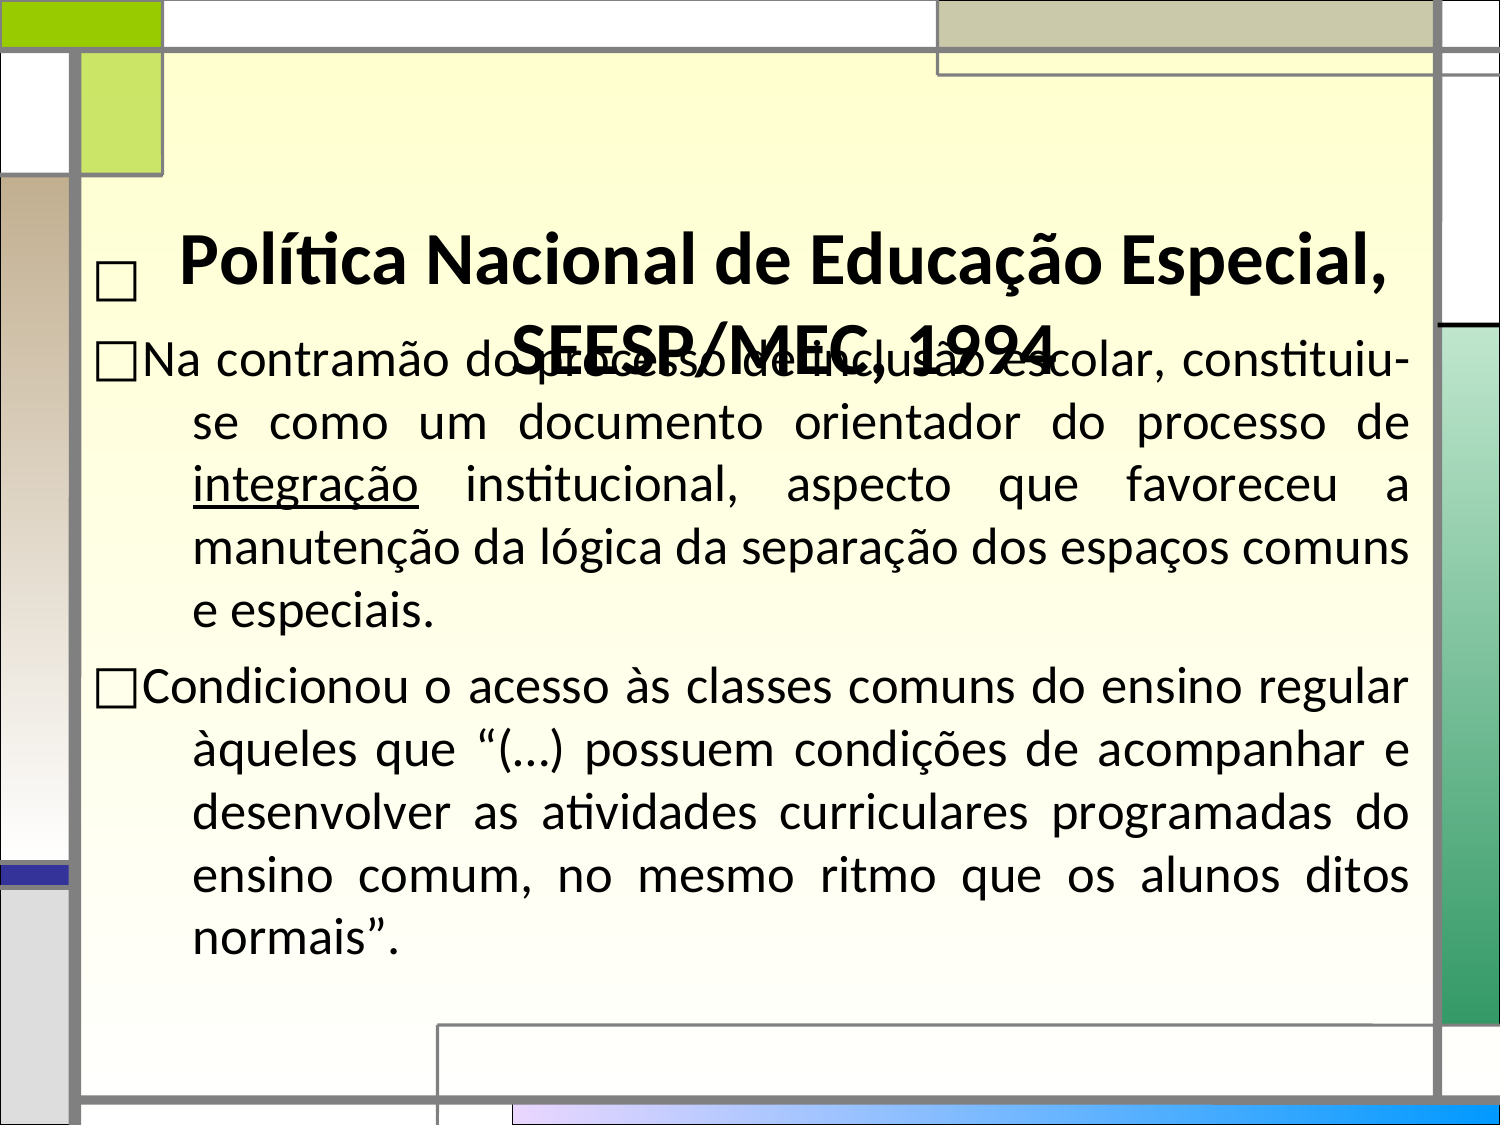

# Política Nacional de Educação Especial, SEESP/MEC, 1994
Na contramão do processo de inclusão escolar, constituiu-se como um documento orientador do processo de integração institucional, aspecto que favoreceu a manutenção da lógica da separação dos espaços comuns e especiais.
Condicionou o acesso às classes comuns do ensino regular àqueles que “(…) possuem condições de acompanhar e desenvolver as atividades curriculares programadas do ensino comum, no mesmo ritmo que os alunos ditos normais”.